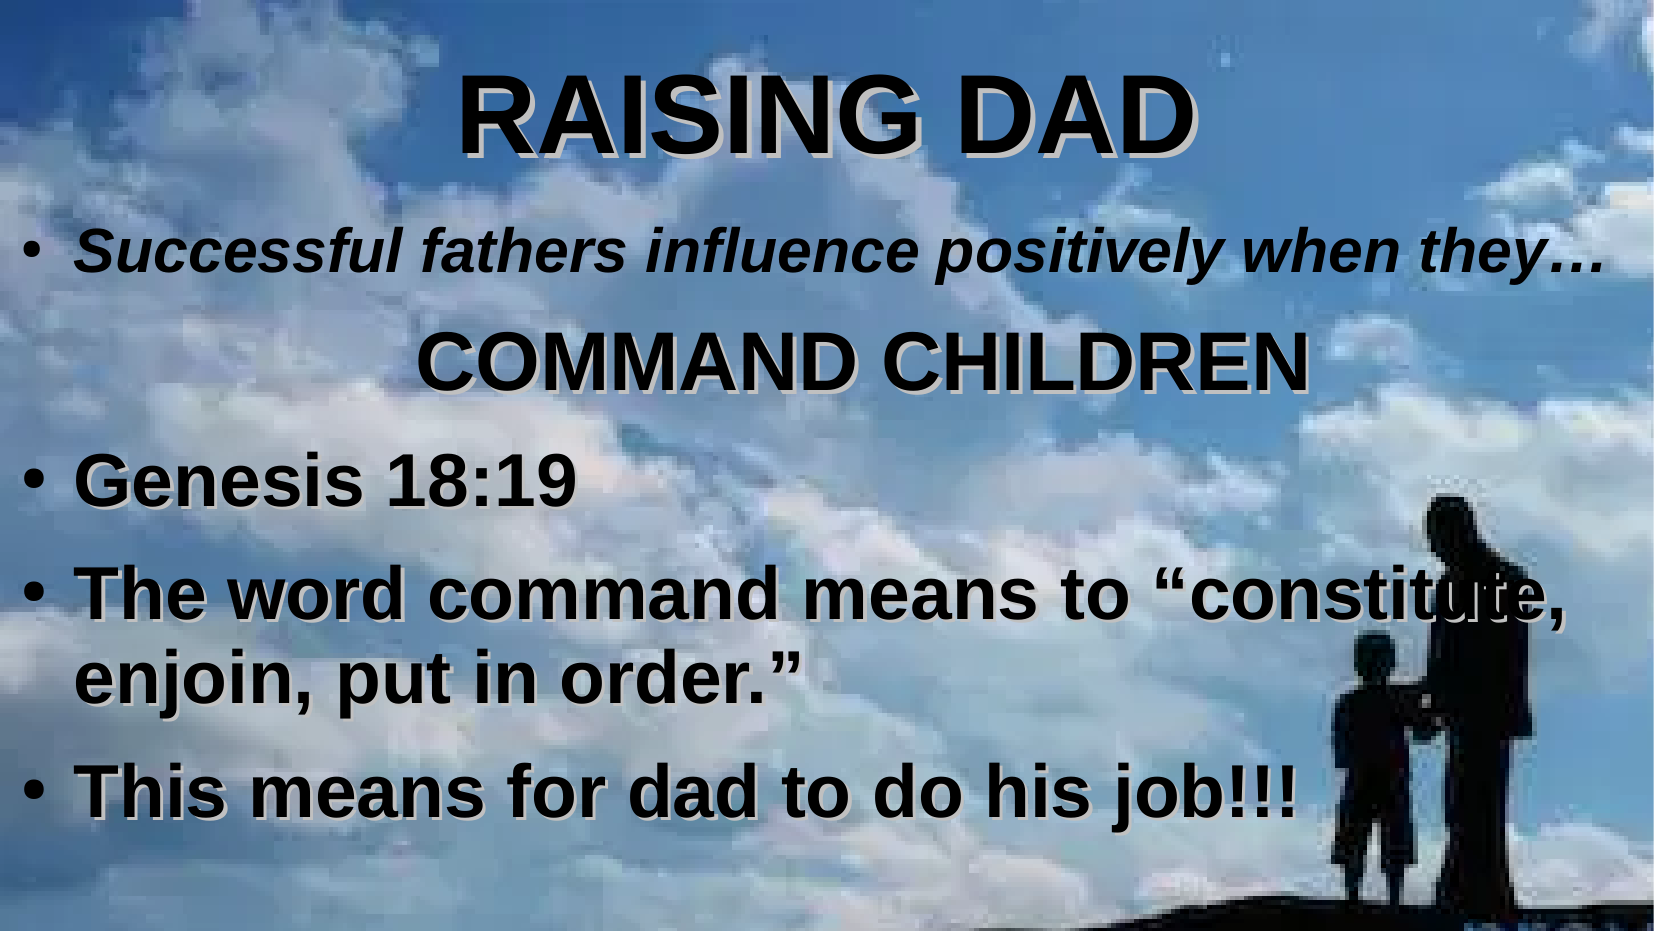

# RAISING DAD
Successful fathers influence positively when they…
COMMAND CHILDREN
Genesis 18:19
The word command means to “constitute, enjoin, put in order.”
This means for dad to do his job!!!